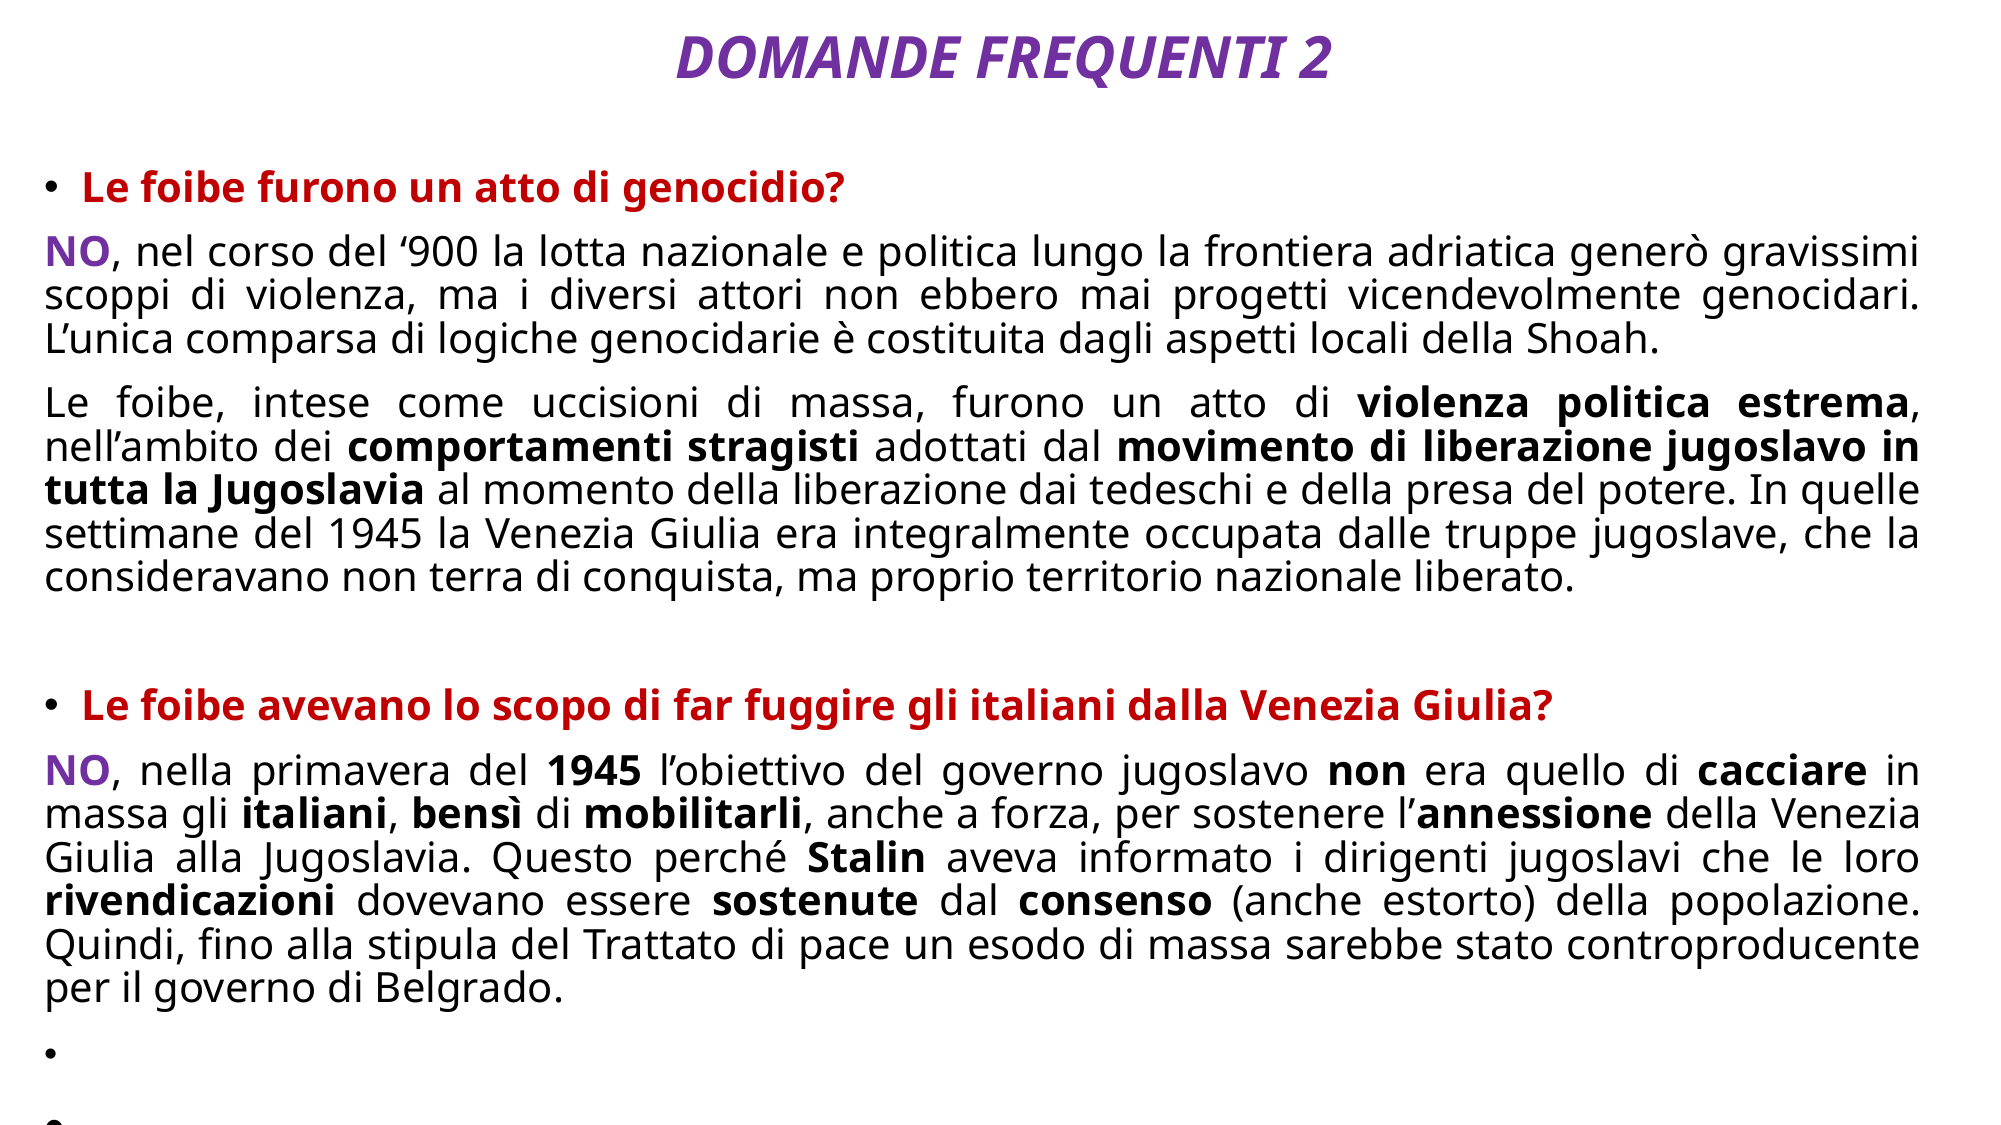

# DOMANDE FREQUENTI 2
Le foibe furono un atto di genocidio?
NO, nel corso del ‘900 la lotta nazionale e politica lungo la frontiera adriatica generò gravissimi scoppi di violenza, ma i diversi attori non ebbero mai progetti vicendevolmente genocidari. L’unica comparsa di logiche genocidarie è costituita dagli aspetti locali della Shoah.
Le foibe, intese come uccisioni di massa, furono un atto di violenza politica estrema, nell’ambito dei comportamenti stragisti adottati dal movimento di liberazione jugoslavo in tutta la Jugoslavia al momento della liberazione dai tedeschi e della presa del potere. In quelle settimane del 1945 la Venezia Giulia era integralmente occupata dalle truppe jugoslave, che la consideravano non terra di conquista, ma proprio territorio nazionale liberato.
Le foibe avevano lo scopo di far fuggire gli italiani dalla Venezia Giulia?
NO, nella primavera del 1945 l’obiettivo del governo jugoslavo non era quello di cacciare in massa gli italiani, bensì di mobilitarli, anche a forza, per sostenere l’annessione della Venezia Giulia alla Jugoslavia. Questo perché Stalin aveva informato i dirigenti jugoslavi che le loro rivendicazioni dovevano essere sostenute dal consenso (anche estorto) della popolazione. Quindi, fino alla stipula del Trattato di pace un esodo di massa sarebbe stato controproducente per il governo di Belgrado.